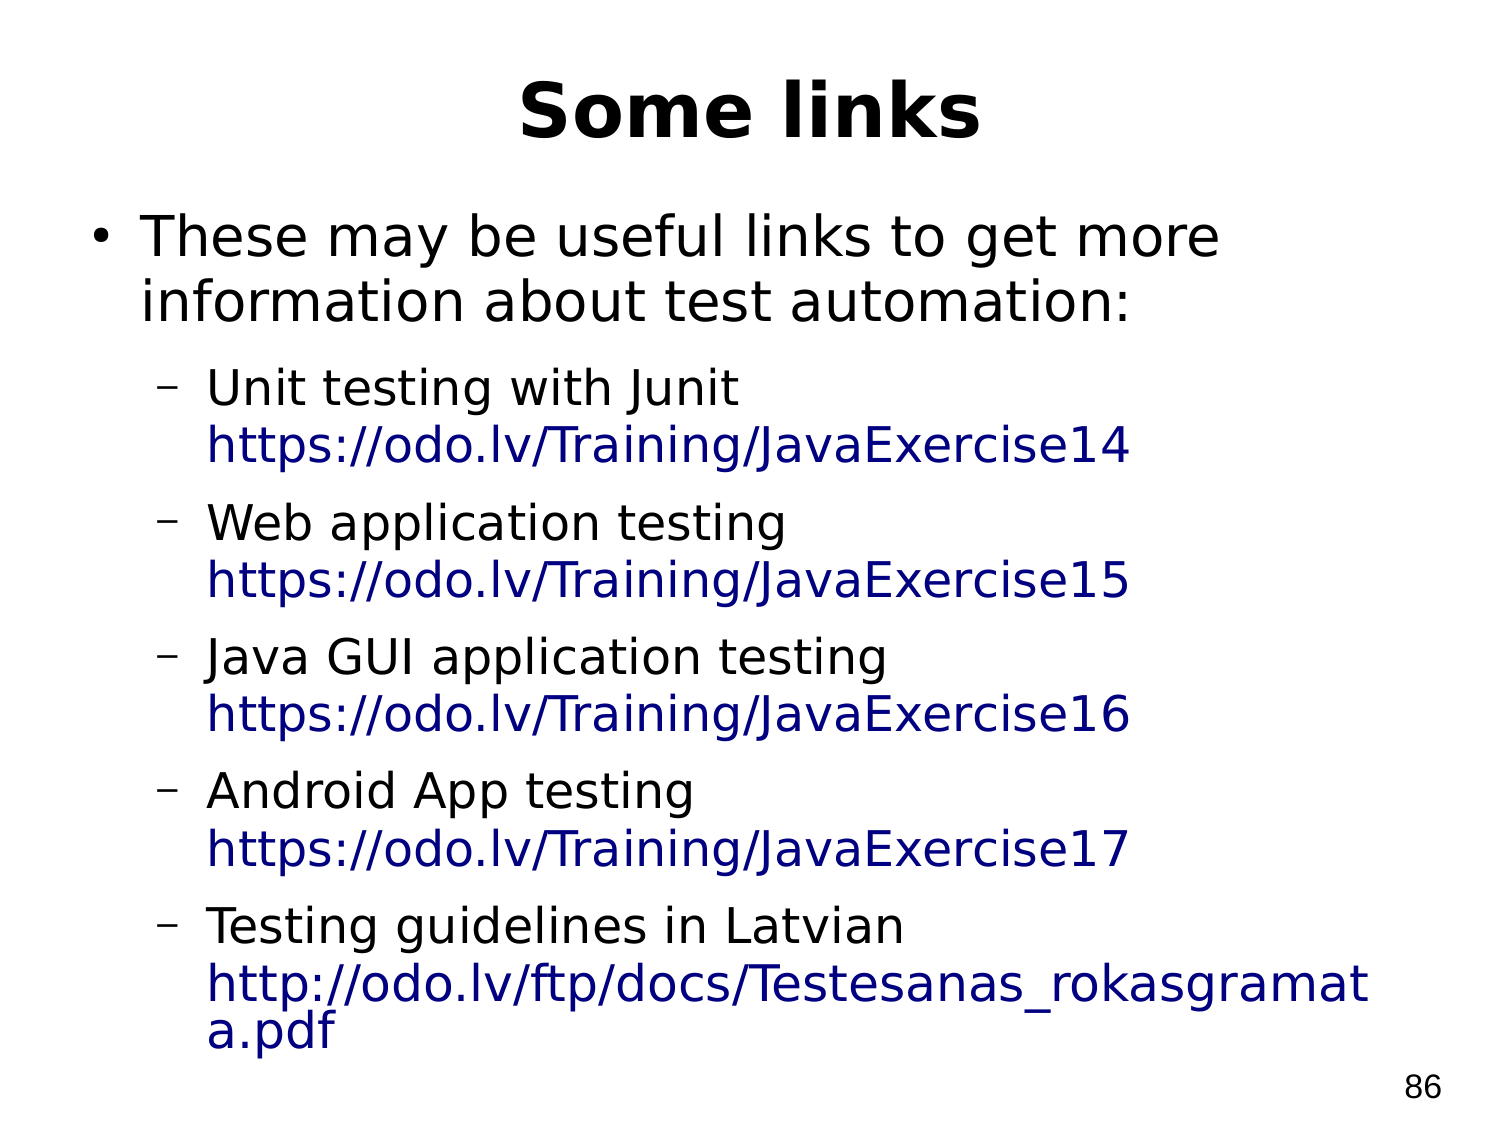

# Some links
These may be useful links to get more information about test automation:
Unit testing with Junithttps://odo.lv/Training/JavaExercise14
Web application testinghttps://odo.lv/Training/JavaExercise15
Java GUI application testing
https://odo.lv/Training/JavaExercise16
Android App testing
https://odo.lv/Training/JavaExercise17
Testing guidelines in Latvian
http://odo.lv/ftp/docs/Testesanas_rokasgramata.pdf